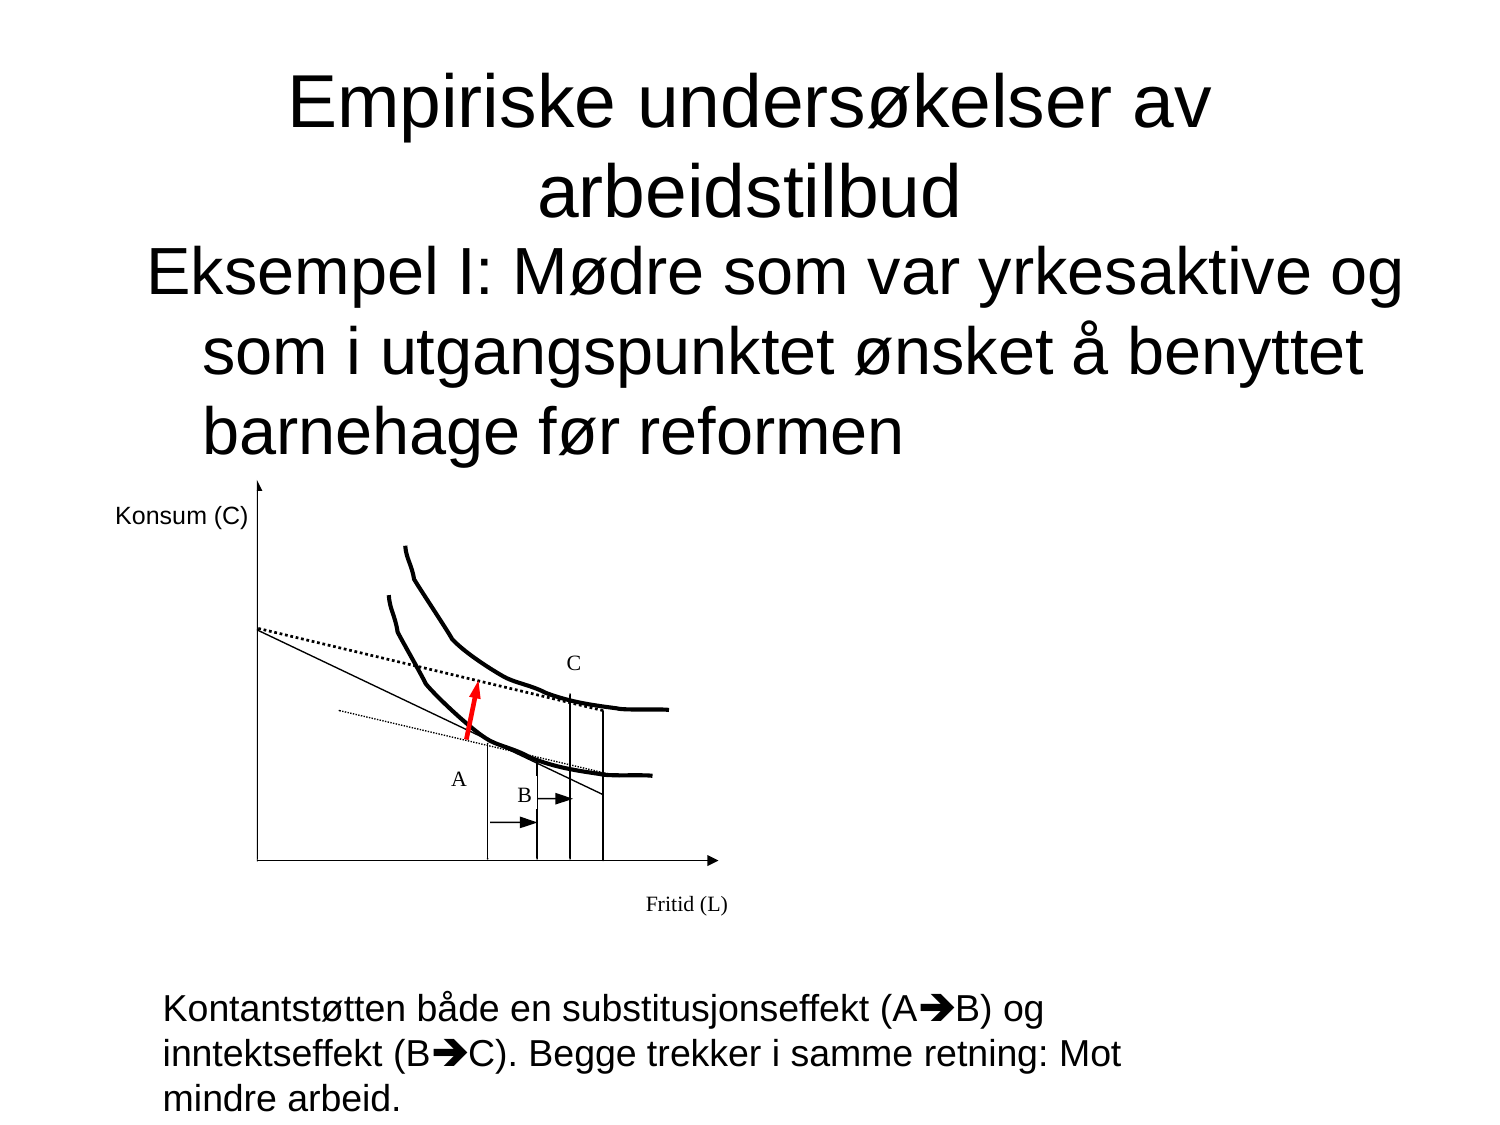

# Empiriske undersøkelser av arbeidstilbud
Eksempel I: Mødre som var yrkesaktive og som i utgangspunktet ønsket å benyttet barnehage før reformen
Konsum (C)
Kontantstøtten både en substitusjonseffekt (AB) og inntektseffekt (BC). Begge trekker i samme retning: Mot mindre arbeid.